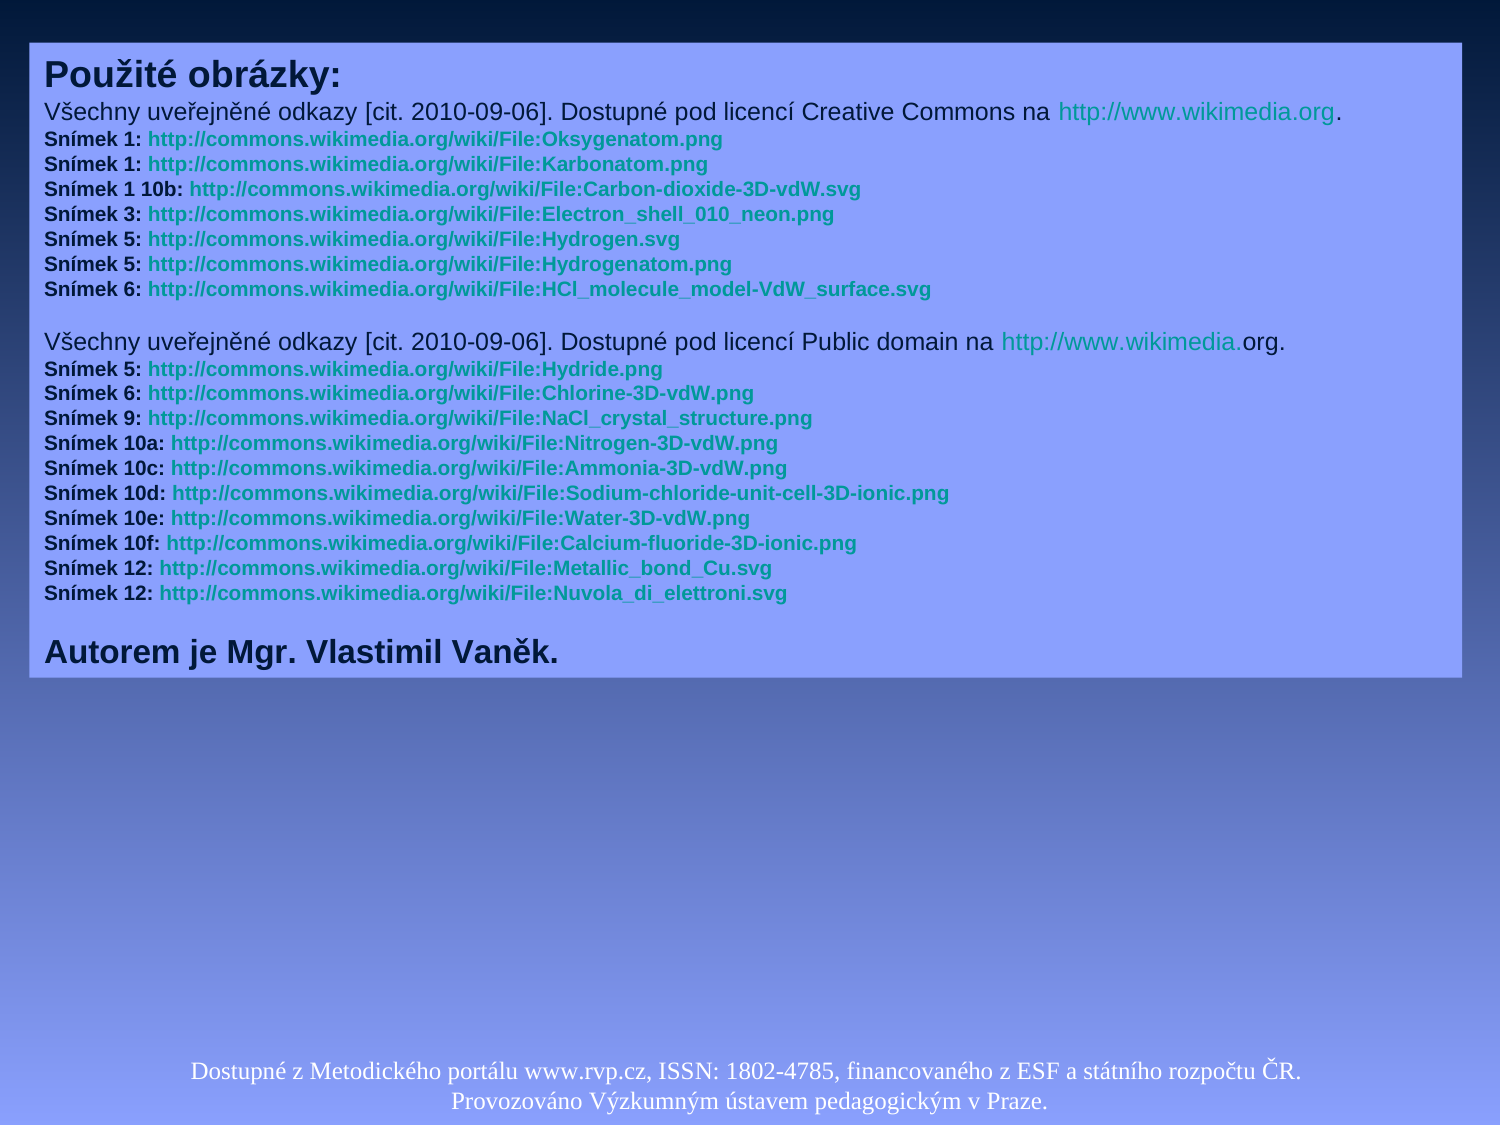

Použité obrázky:
Všechny uveřejněné odkazy [cit. 2010-09-06]. Dostupné pod licencí Creative Commons na http://www.wikimedia.org.
Snímek 1: http://commons.wikimedia.org/wiki/File:Oksygenatom.png
Snímek 1: http://commons.wikimedia.org/wiki/File:Karbonatom.png
Snímek 1 10b: http://commons.wikimedia.org/wiki/File:Carbon-dioxide-3D-vdW.svg
Snímek 3: http://commons.wikimedia.org/wiki/File:Electron_shell_010_neon.png
Snímek 5: http://commons.wikimedia.org/wiki/File:Hydrogen.svg
Snímek 5: http://commons.wikimedia.org/wiki/File:Hydrogenatom.png
Snímek 6: http://commons.wikimedia.org/wiki/File:HCl_molecule_model-VdW_surface.svg
Všechny uveřejněné odkazy [cit. 2010-09-06]. Dostupné pod licencí Public domain na http://www.wikimedia.org.
Snímek 5: http://commons.wikimedia.org/wiki/File:Hydride.png
Snímek 6: http://commons.wikimedia.org/wiki/File:Chlorine-3D-vdW.png
Snímek 9: http://commons.wikimedia.org/wiki/File:NaCl_crystal_structure.png
Snímek 10a: http://commons.wikimedia.org/wiki/File:Nitrogen-3D-vdW.png
Snímek 10c: http://commons.wikimedia.org/wiki/File:Ammonia-3D-vdW.png
Snímek 10d: http://commons.wikimedia.org/wiki/File:Sodium-chloride-unit-cell-3D-ionic.png
Snímek 10e: http://commons.wikimedia.org/wiki/File:Water-3D-vdW.png
Snímek 10f: http://commons.wikimedia.org/wiki/File:Calcium-fluoride-3D-ionic.png
Snímek 12: http://commons.wikimedia.org/wiki/File:Metallic_bond_Cu.svg
Snímek 12: http://commons.wikimedia.org/wiki/File:Nuvola_di_elettroni.svg
Autorem je Mgr. Vlastimil Vaněk.
Dostupné z Metodického portálu www.rvp.cz, ISSN: 1802-4785, financovaného z ESF a státního rozpočtu ČR.
Provozováno Výzkumným ústavem pedagogickým v Praze.